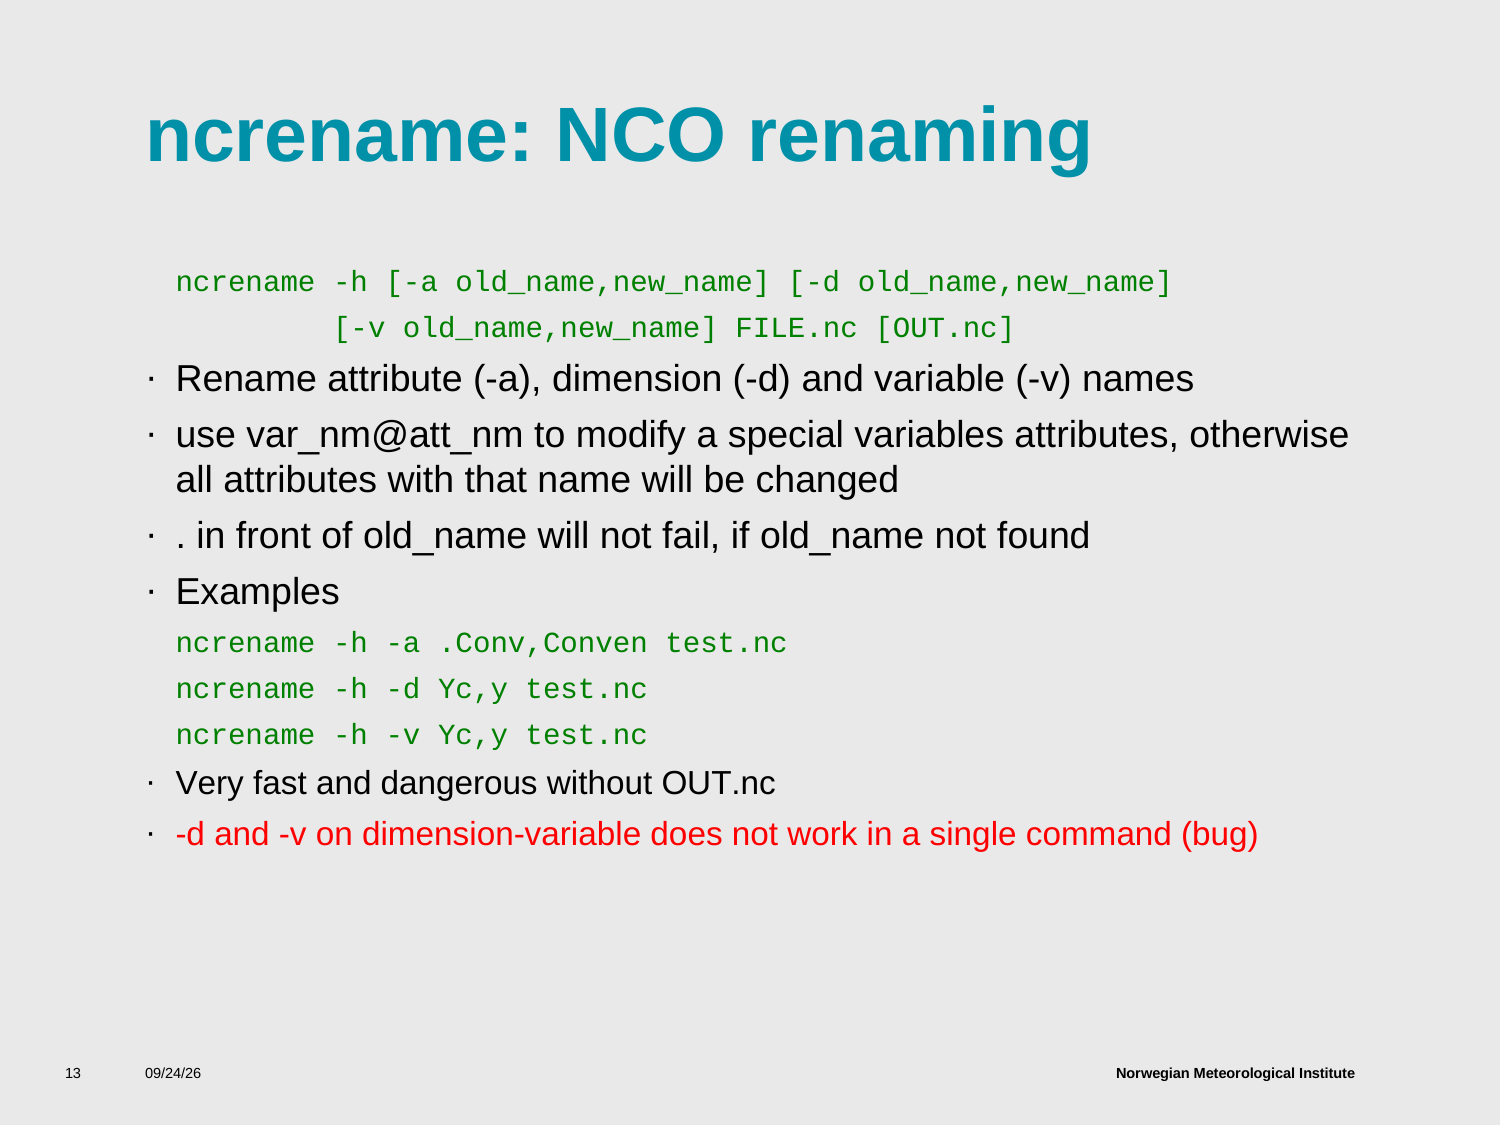

# ncrename: NCO renaming
ncrename -h [-a old_name,new_name] [-d old_name,new_name]
 [-v old_name,new_name] FILE.nc [OUT.nc]
Rename attribute (-a), dimension (-d) and variable (-v) names
use var_nm@att_nm to modify a special variables attributes, otherwise all attributes with that name will be changed
. in front of old_name will not fail, if old_name not found
Examples
ncrename -h -a .Conv,Conven test.nc
ncrename -h -d Yc,y test.nc
ncrename -h -v Yc,y test.nc
Very fast and dangerous without OUT.nc
-d and -v on dimension-variable does not work in a single command (bug)